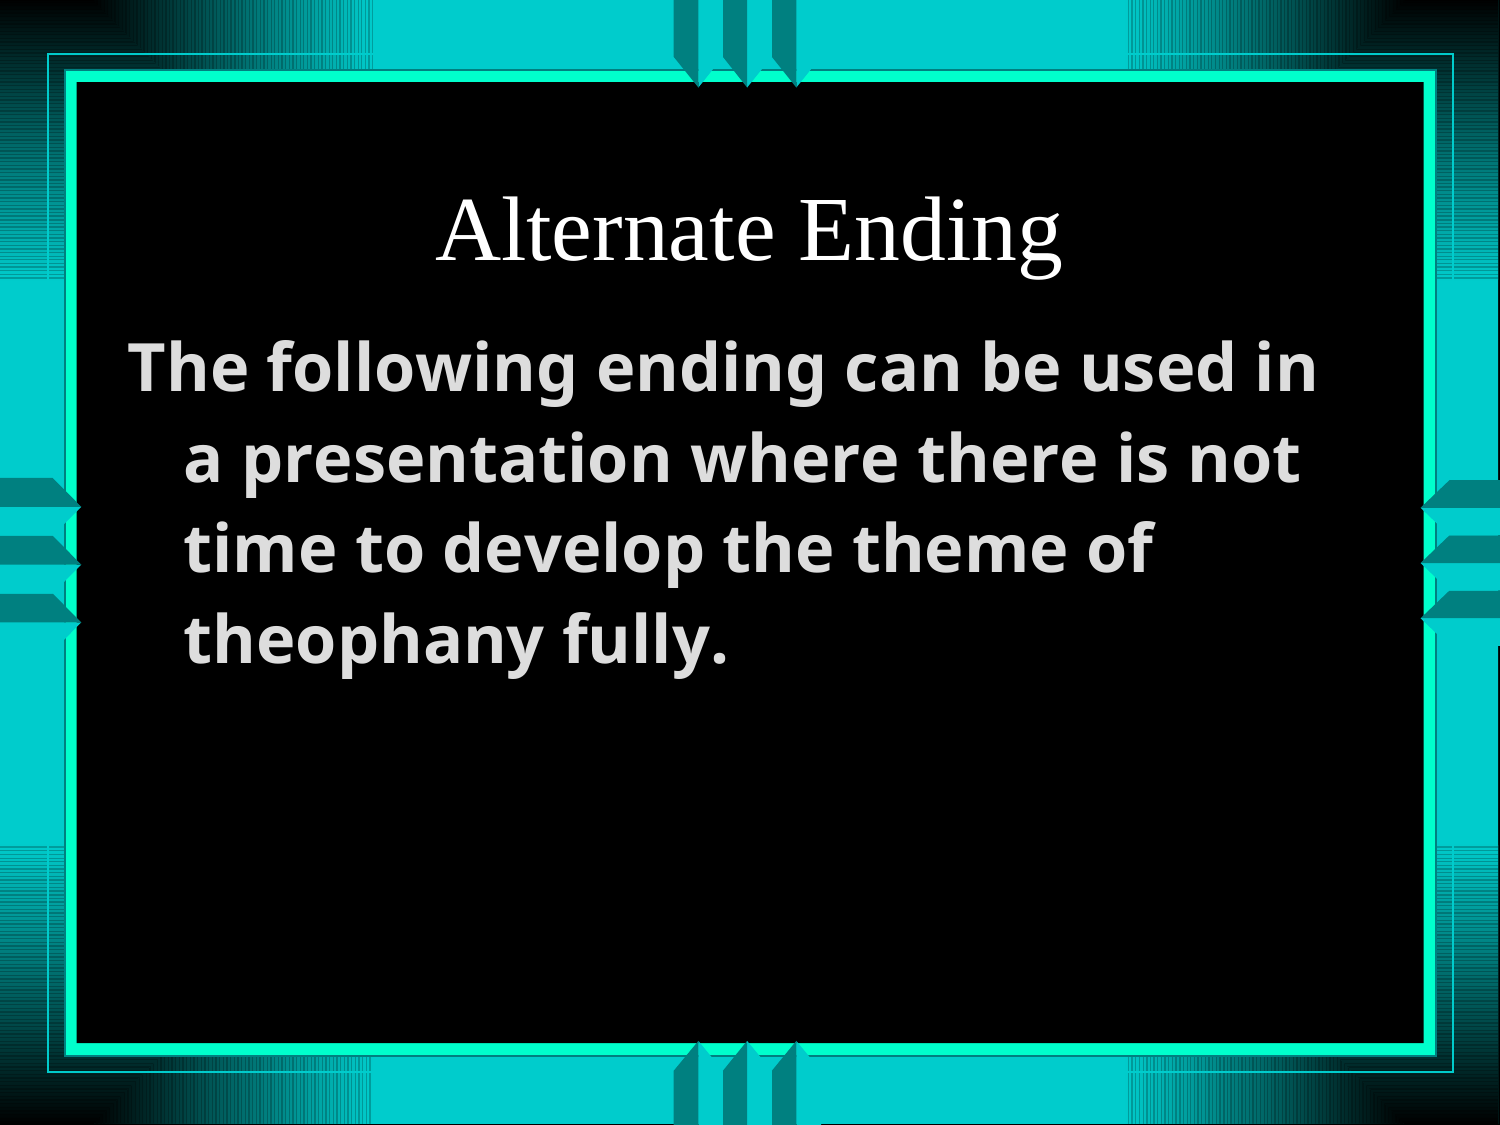

# Alternate Ending
The following ending can be used in a presentation where there is not time to develop the theme of theophany fully.